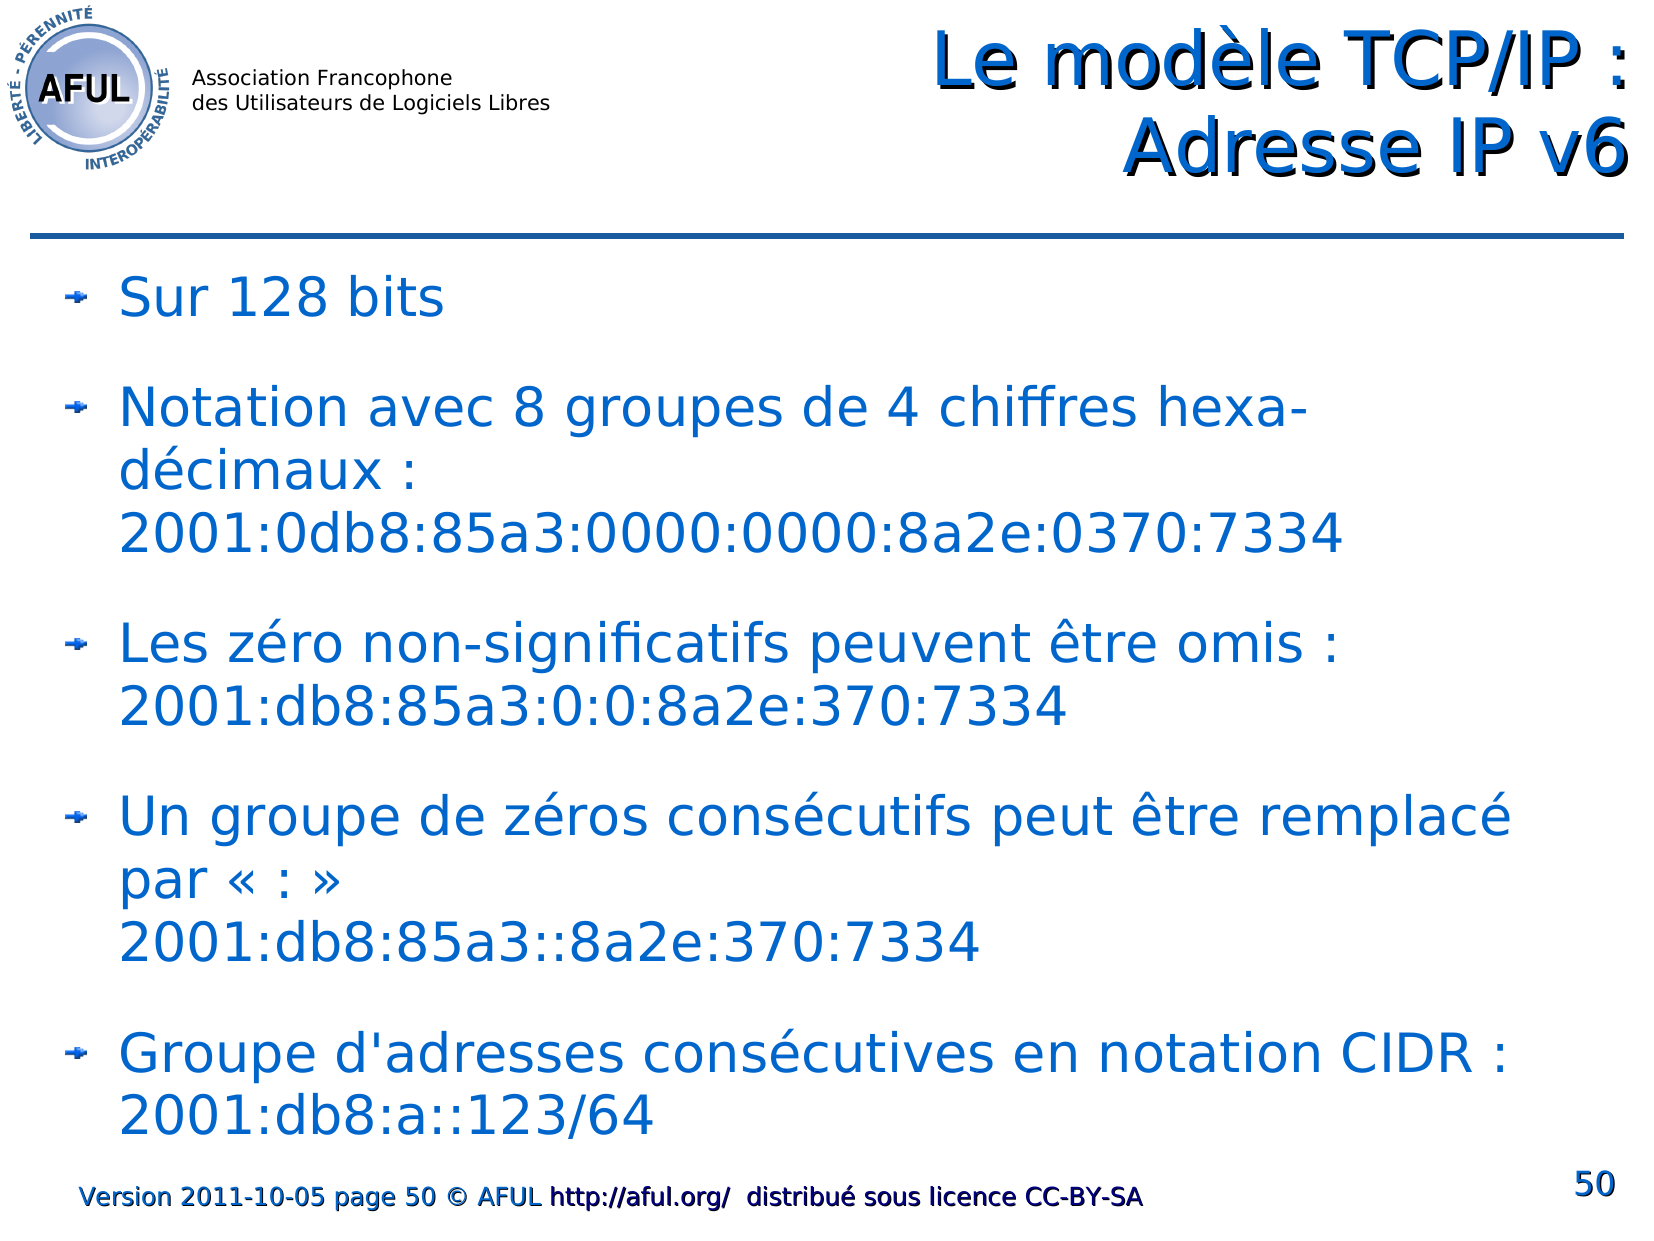

Le modèle TCP/IP :
Adresse IP v6
# Sur 128 bits
Notation avec 8 groupes de 4 chiffres hexa-décimaux :
2001:0db8:85a3:0000:0000:8a2e:0370:7334
Les zéro non-significatifs peuvent être omis :
2001:db8:85a3:0:0:8a2e:370:7334
Un groupe de zéros consécutifs peut être remplacé par « : »
2001:db8:85a3::8a2e:370:7334
Groupe d'adresses consécutives en notation CIDR :
2001:db8:a::123/64